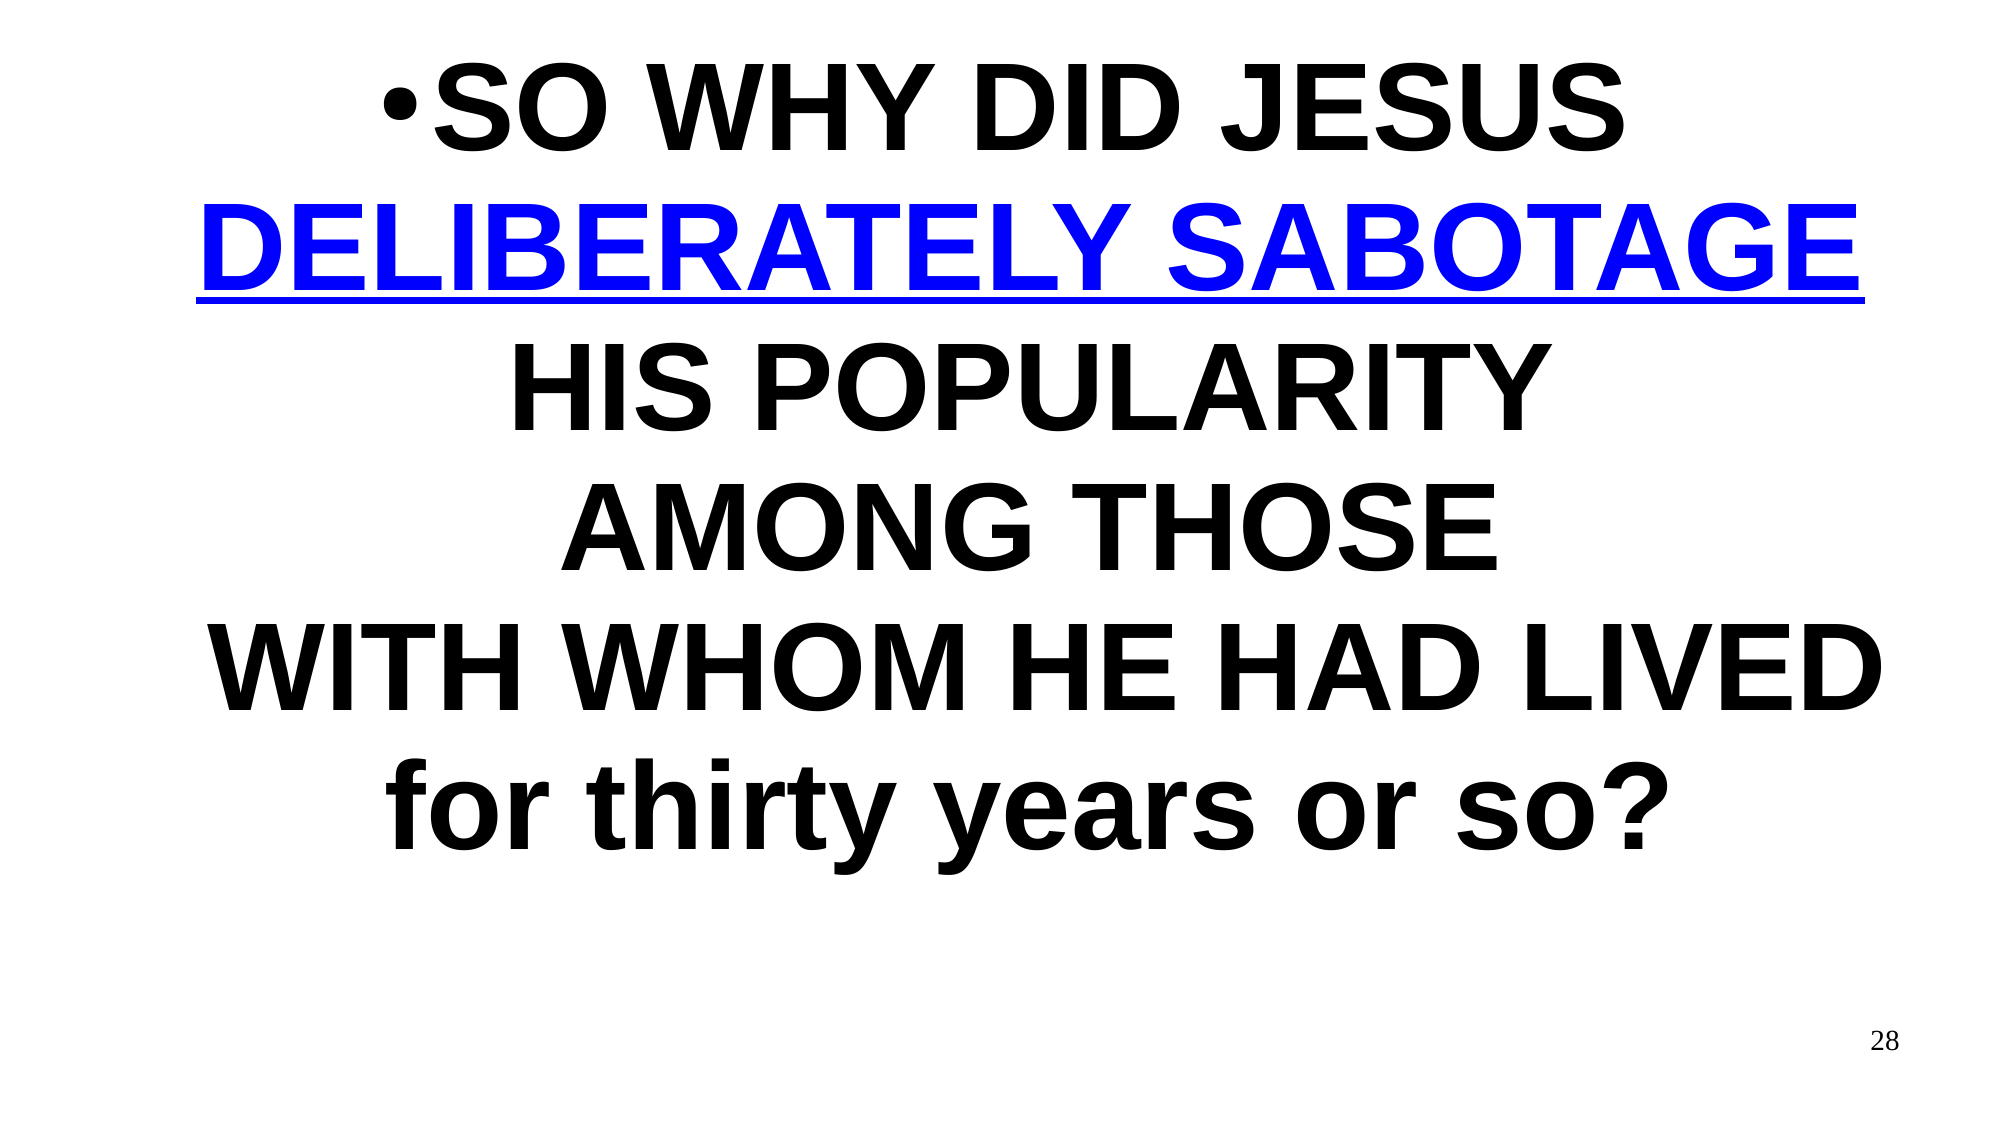

# SO WHY DID JESUS DELIBERATELY SABOTAGE HIS POPULARITY AMONG THOSE WITH WHOM HE HAD LIVED for thirty years or so?
28